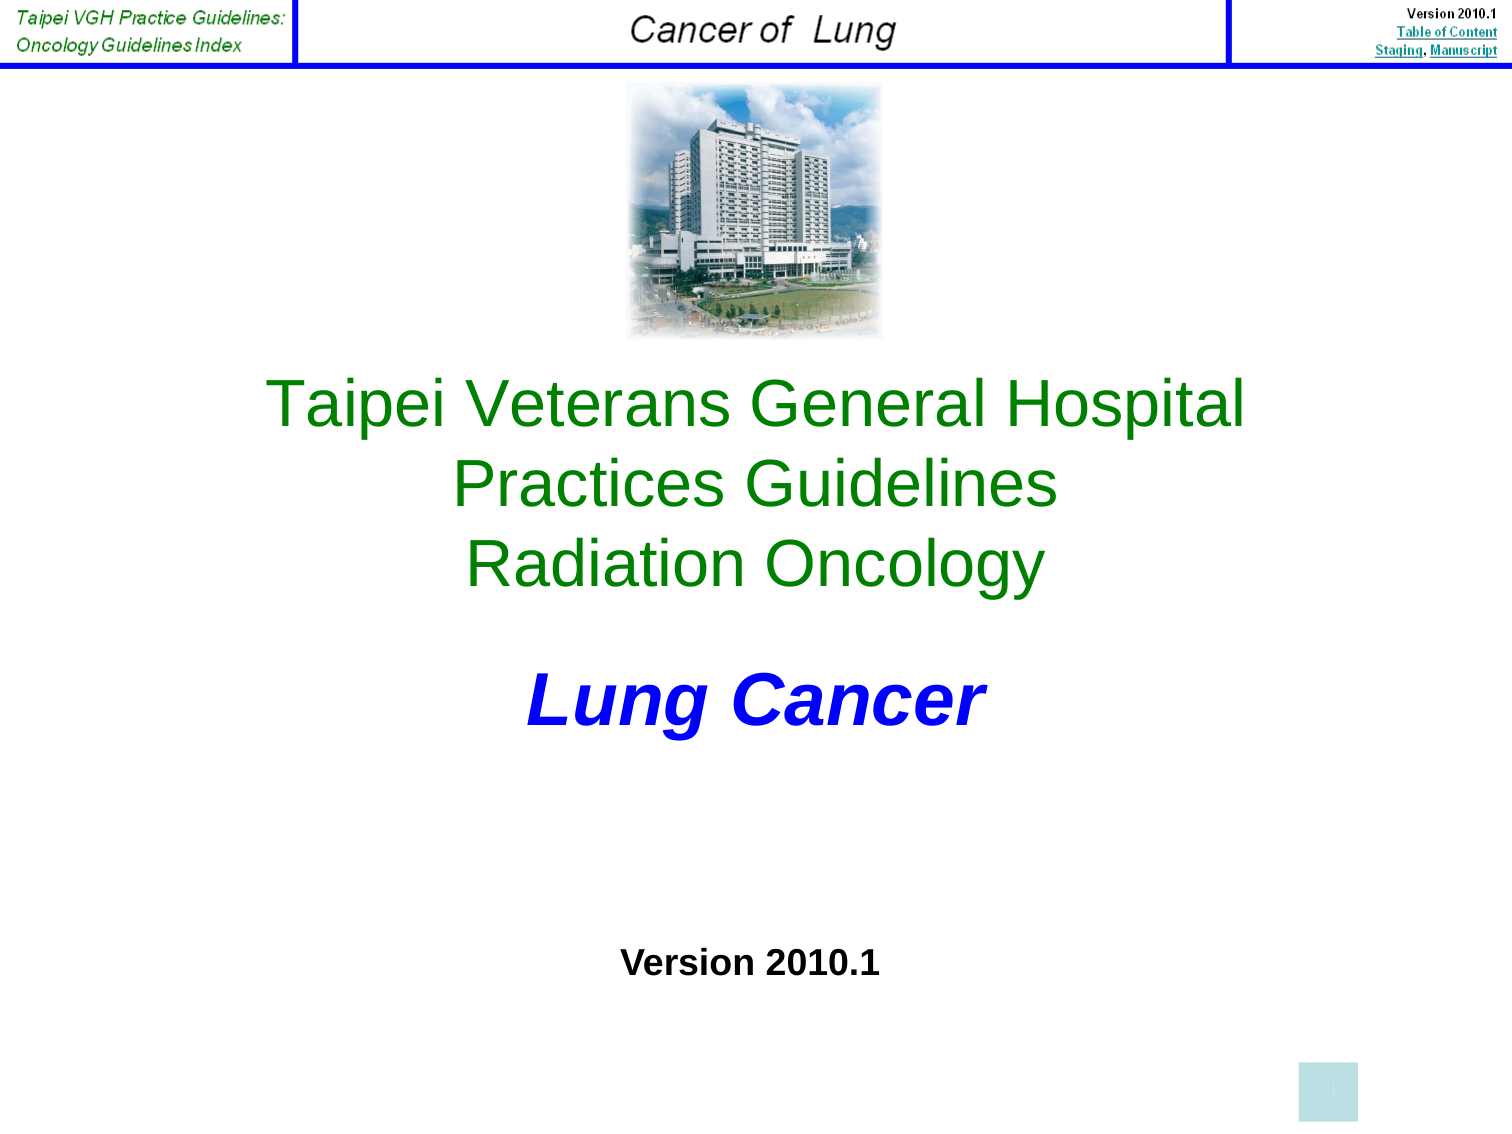

# Taipei Veterans General Hospital Practices Guidelines Radiation Oncology
Lung Cancer
Version 2010.1